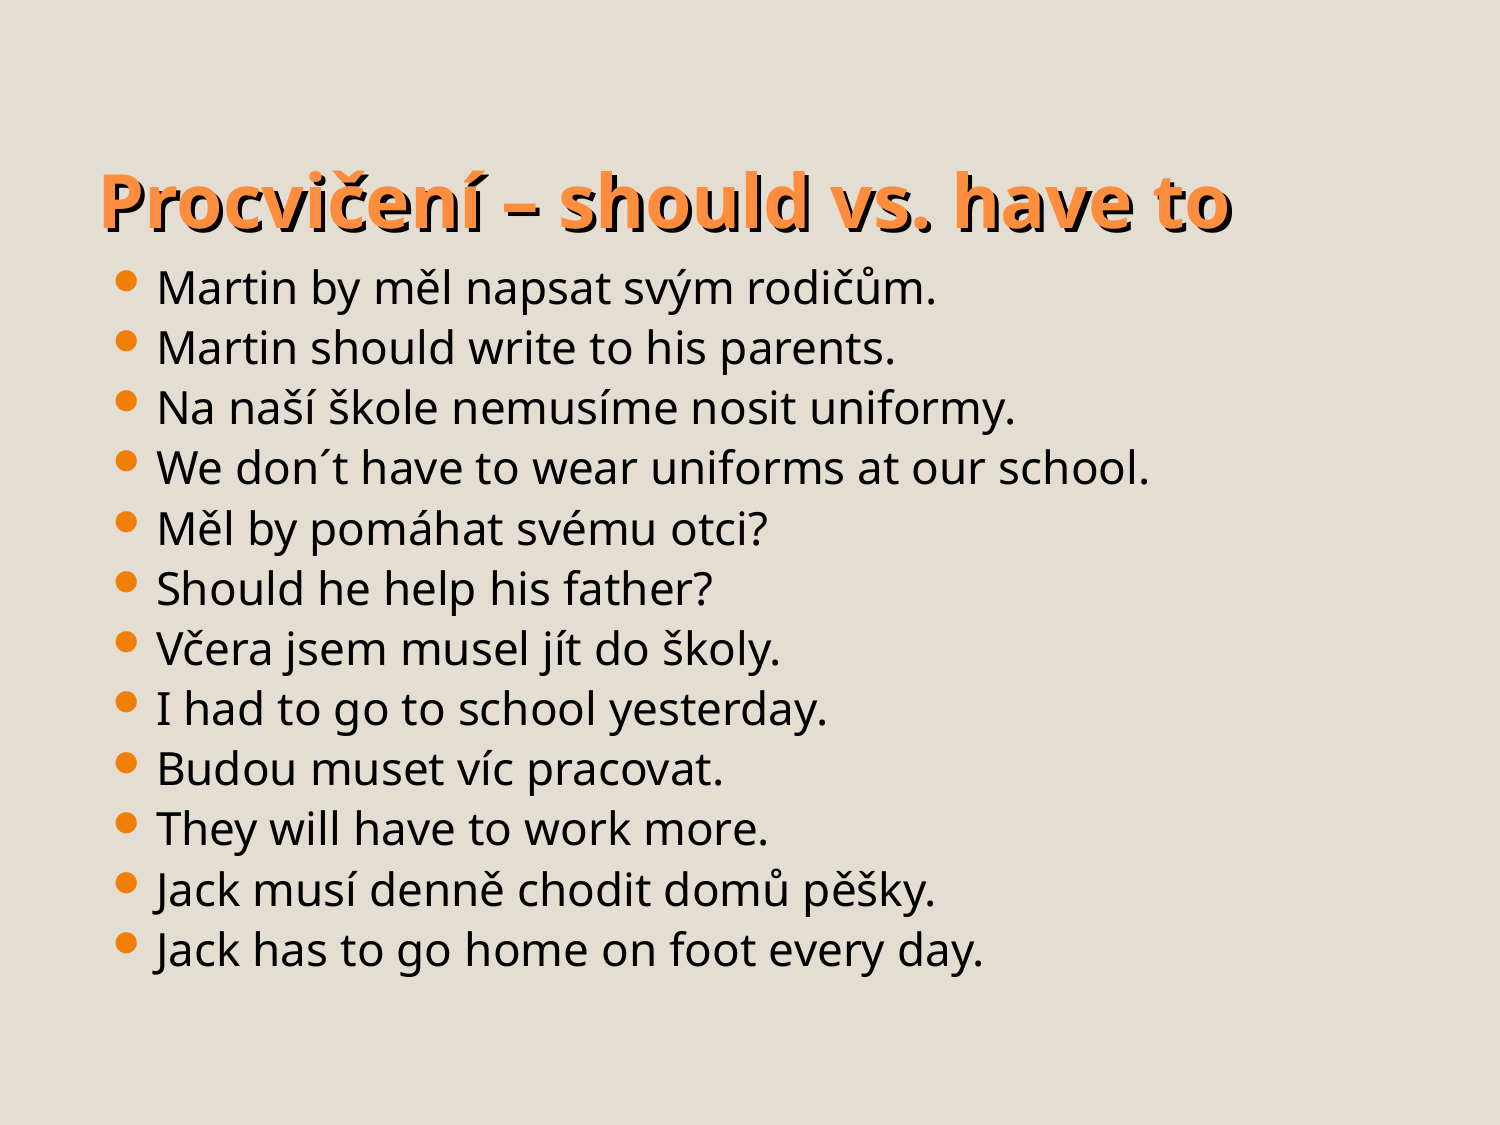

# Procvičení – should vs. have to
Martin by měl napsat svým rodičům.
Martin should write to his parents.
Na naší škole nemusíme nosit uniformy.
We don´t have to wear uniforms at our school.
Měl by pomáhat svému otci?
Should he help his father?
Včera jsem musel jít do školy.
I had to go to school yesterday.
Budou muset víc pracovat.
They will have to work more.
Jack musí denně chodit domů pěšky.
Jack has to go home on foot every day.